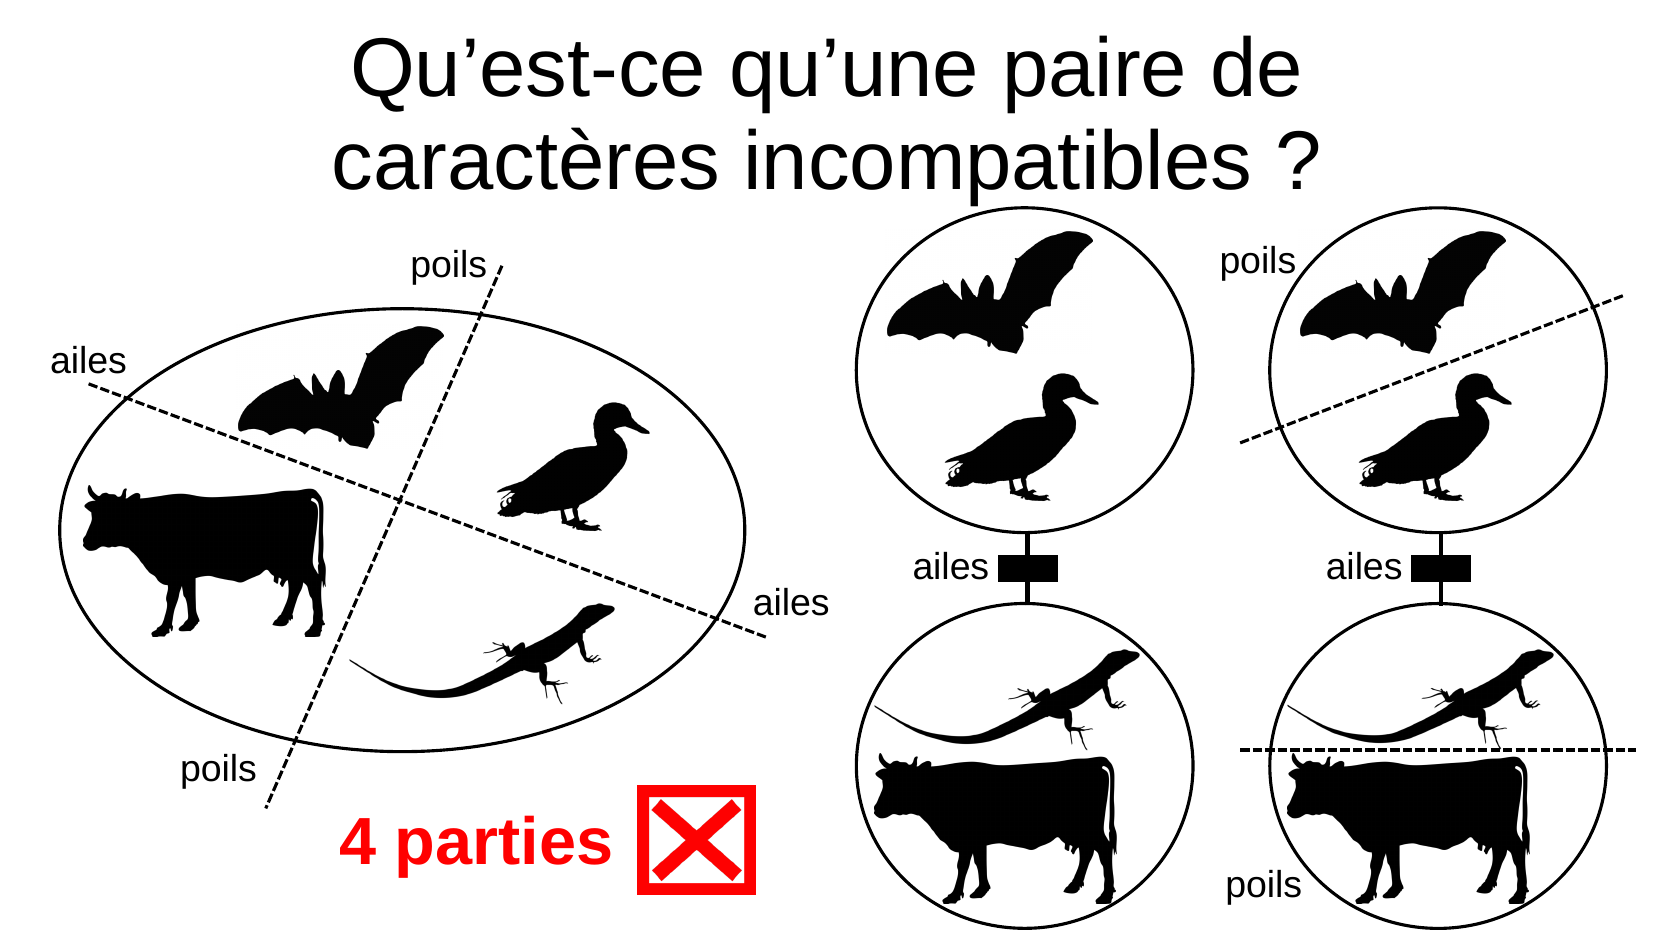

# Qu’est-ce qu’une paire de caractères incompatibles ?
poils
poils
ailes
ailes
ailes
ailes
poils
4 parties
poils